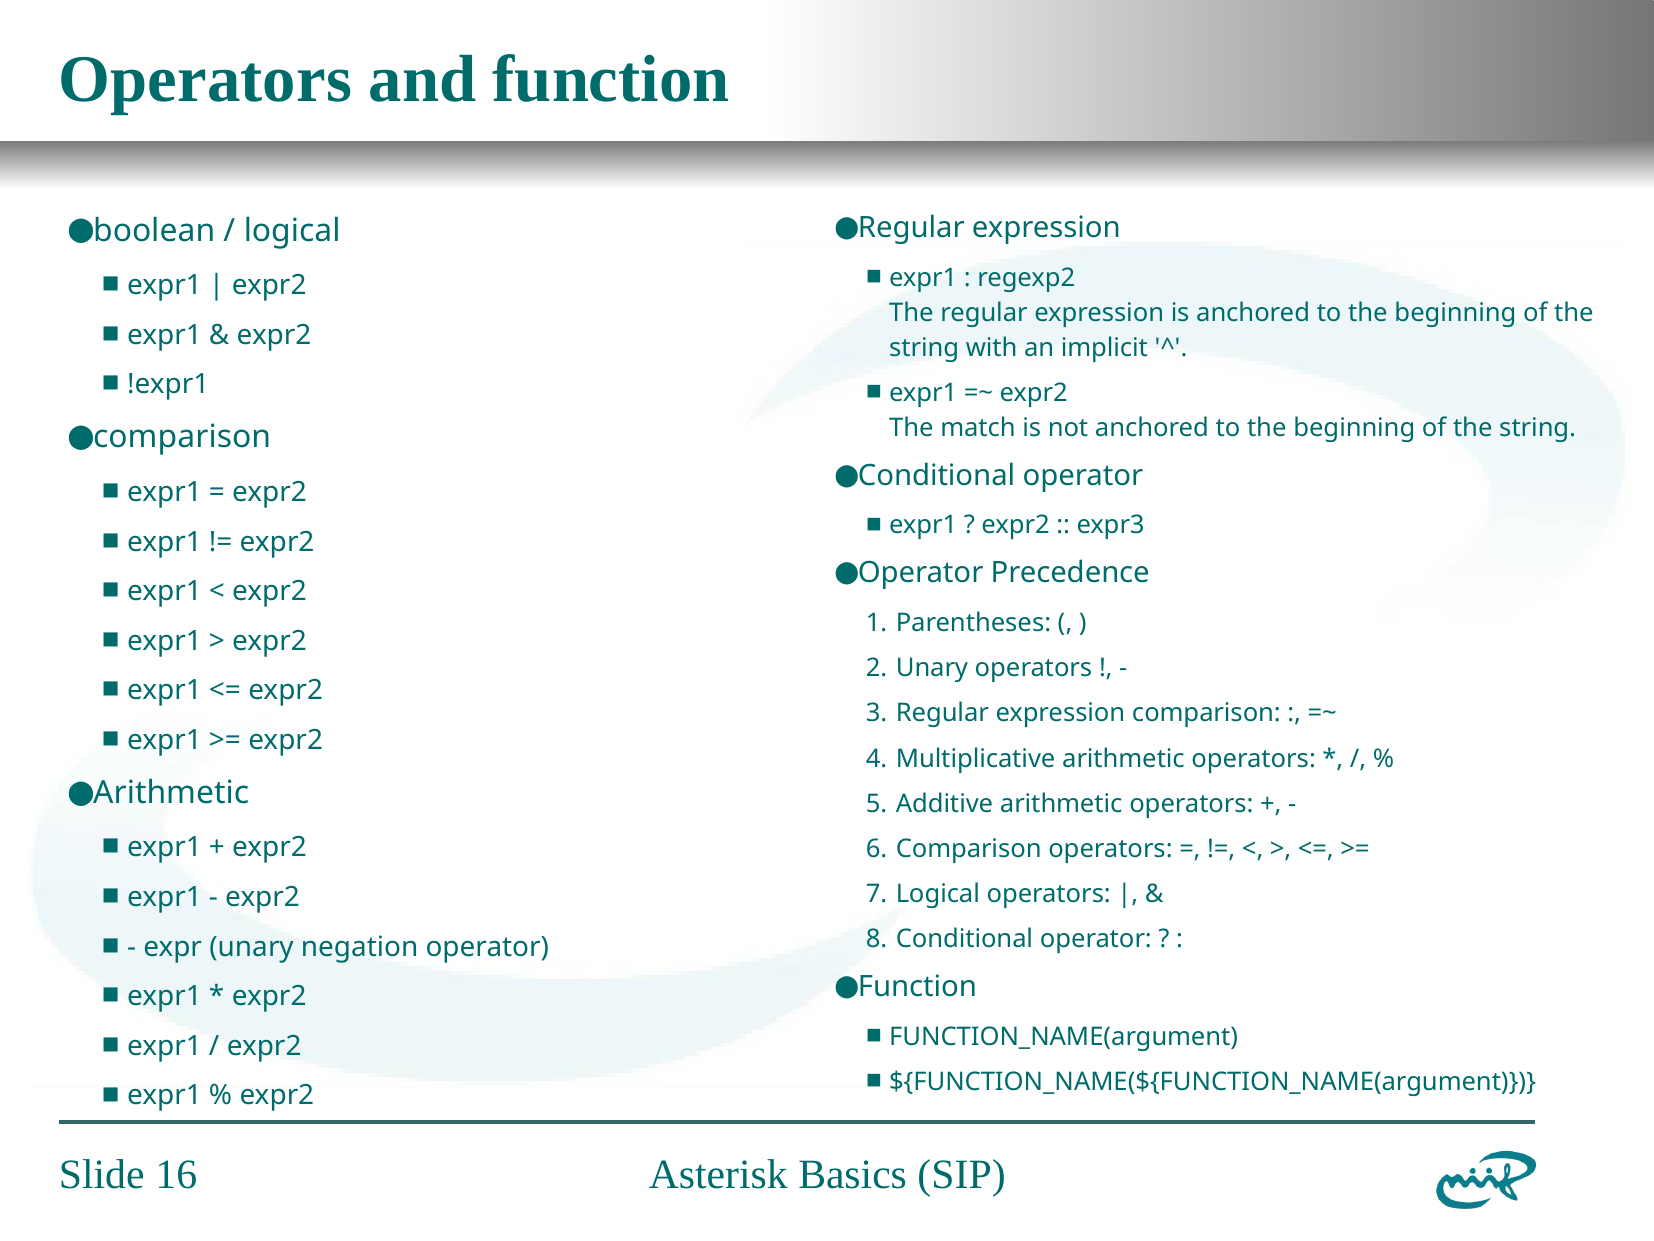

# Operators and function
boolean / logical
expr1 | expr2
expr1 & expr2
!expr1
comparison
expr1 = expr2
expr1 != expr2
expr1 < expr2
expr1 > expr2
expr1 <= expr2
expr1 >= expr2
Arithmetic
expr1 + expr2
expr1 - expr2
- expr (unary negation operator)
expr1 * expr2
expr1 / expr2
expr1 % expr2
Regular expression
expr1 : regexp2
The regular expression is anchored to the beginning of the string with an implicit '^'.
expr1 =~ expr2
The match is not anchored to the beginning of the string.
Conditional operator
expr1 ? expr2 :: expr3
Operator Precedence
 Parentheses: (, )
 Unary operators !, -
 Regular expression comparison: :, =~
 Multiplicative arithmetic operators: *, /, %
 Additive arithmetic operators: +, -
 Comparison operators: =, !=, <, >, <=, >=
 Logical operators: |, &
 Conditional operator: ? :
Function
FUNCTION_NAME(argument)
${FUNCTION_NAME(${FUNCTION_NAME(argument)})}
16
Asterisk Basics (SIP)